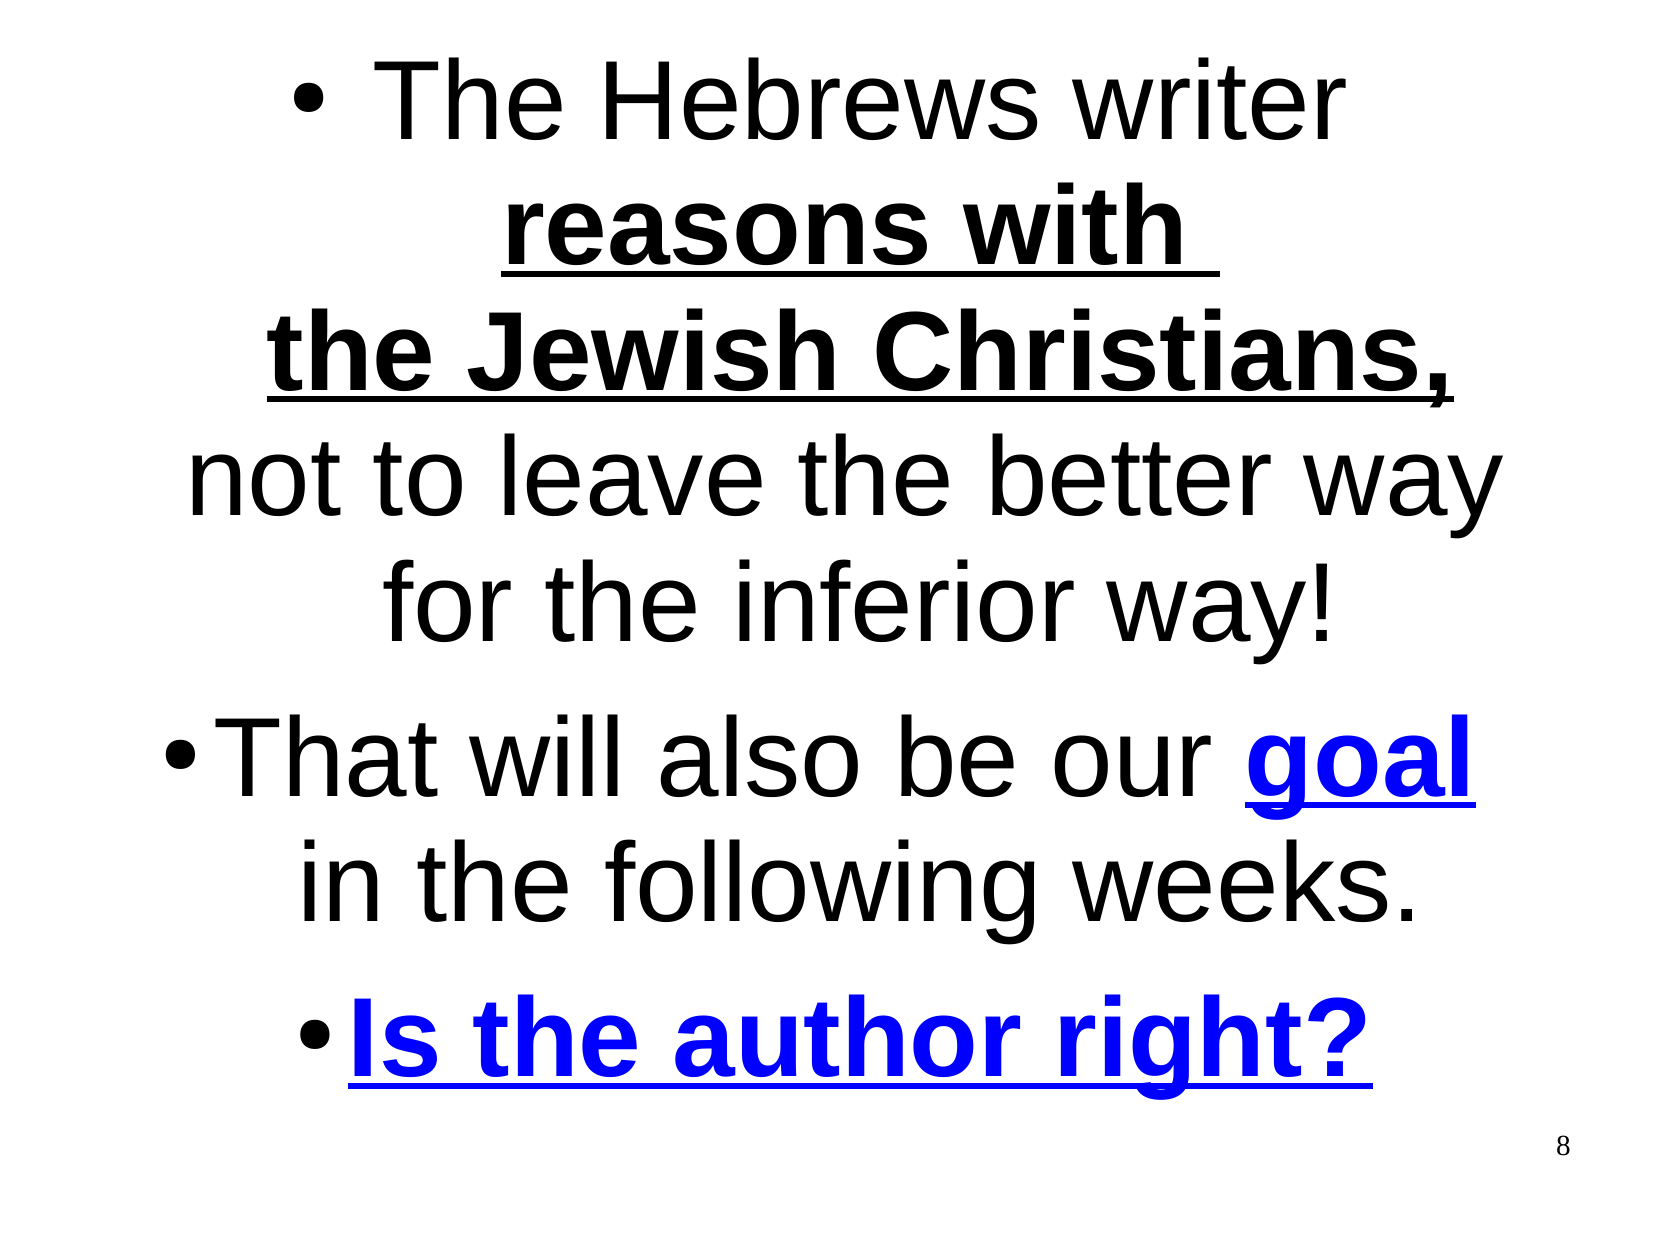

# The Hebrews writer reasons with the Jewish Christians, not to leave the better way for the inferior way!
That will also be our goal
in the following weeks.
Is the author right?
8